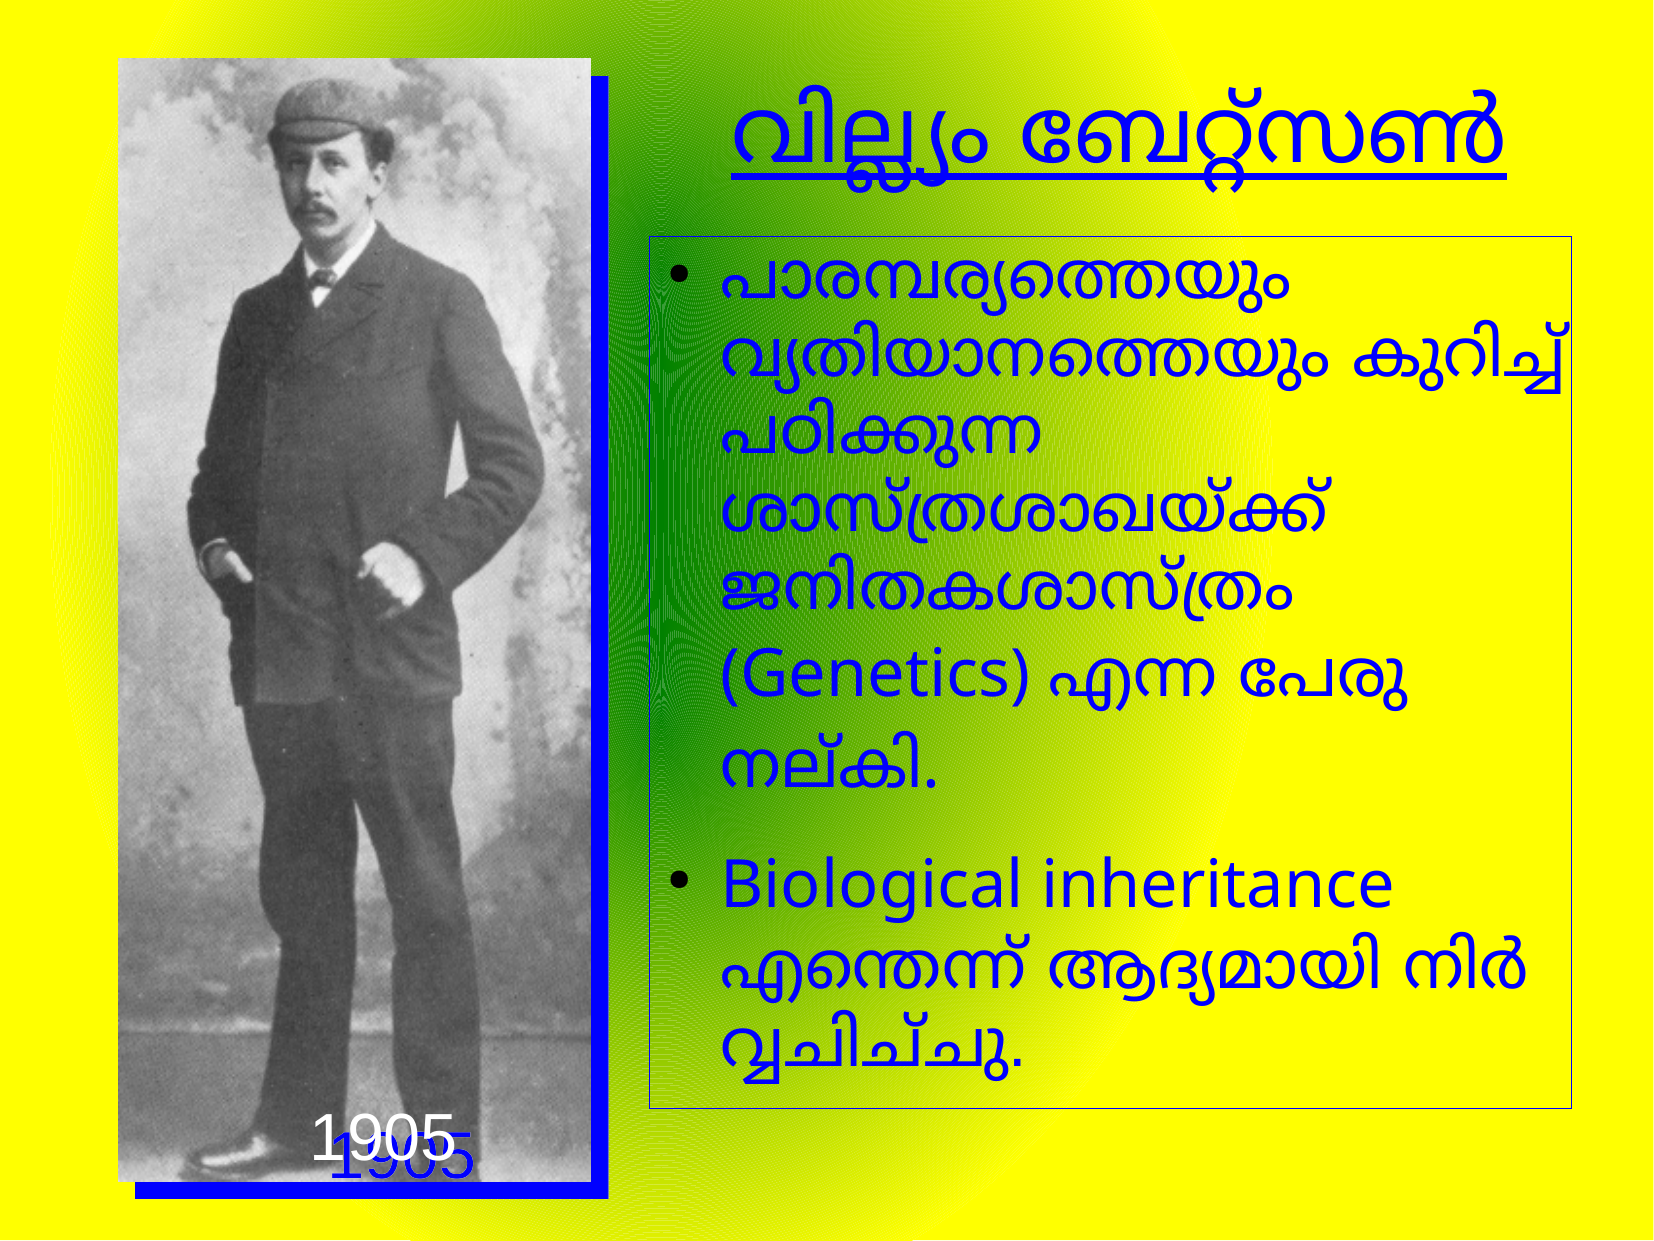

# വില്ല്യം ബേറ്റ്സണ്‍
പാരമ്പര്യത്തെയും വ്യതിയാനത്തെയും കുറിച്ച് പഠിക്കുന്ന ശാസ്ത്രശാഖയ്ക്ക് ജനിതകശാസ്ത്രം (Genetics) എന്ന പേരു നല്കി.
Biological inheritance എന്തെന്ന് ആദ്യമായി നിര്‍വ്വചിച്ചു.
1905